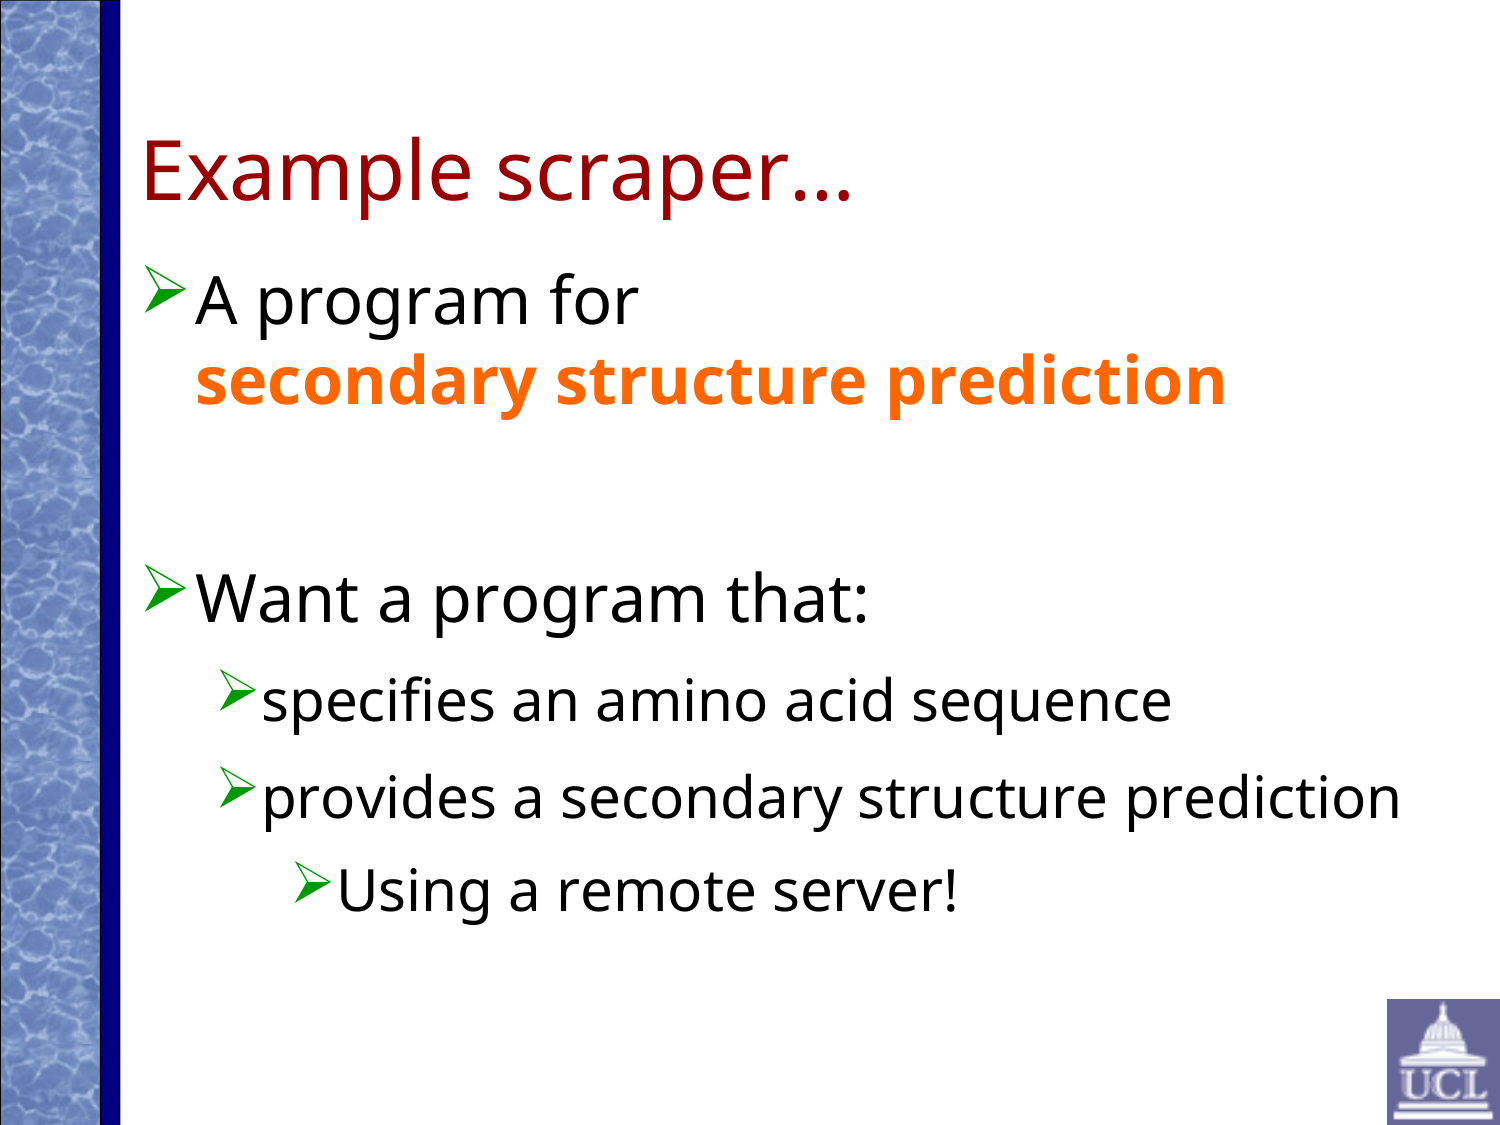

# Example scraper…
A program for
secondary structure prediction
Want a program that:
specifies an amino acid sequence
provides a secondary structure prediction
Using a remote server!